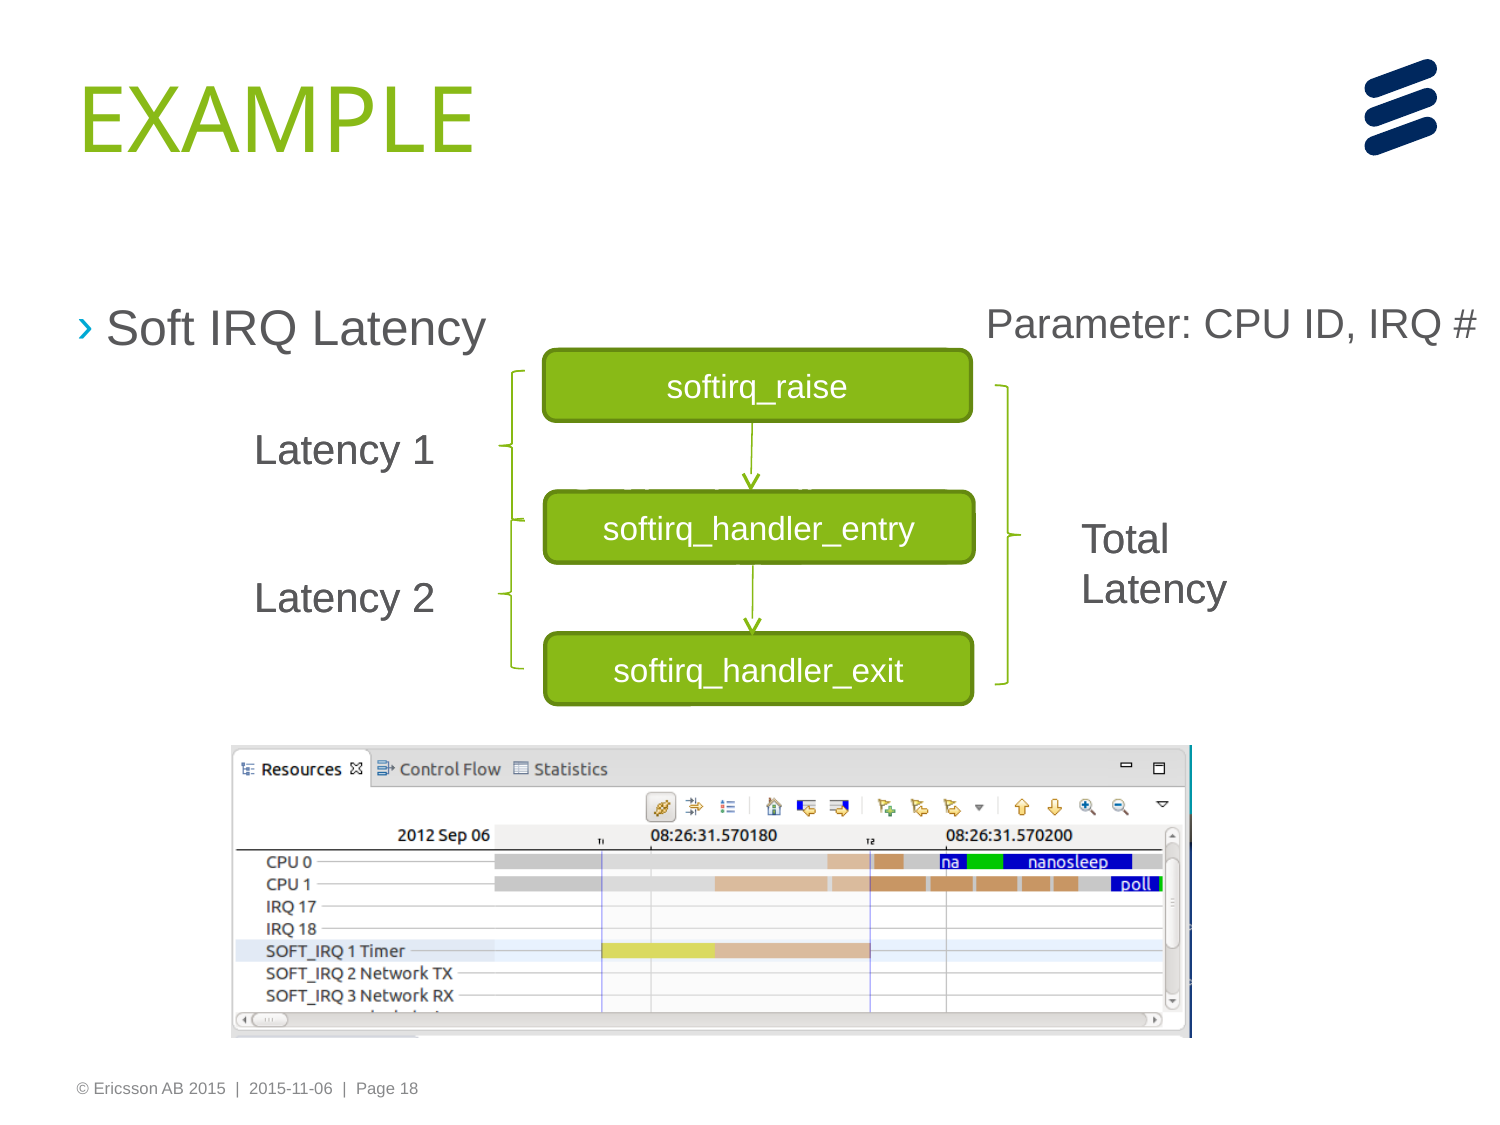

EXAMPLE
Parameter: CPU ID, IRQ #
# Soft IRQ Latency
softIrq_raise
softirq_raise
Latency 1
Latency 1
Softirq_handler_entry
softirq_handler_entry
Total Latency
Total Latency
Latency 2
Latency 2
softirq_handler_exit